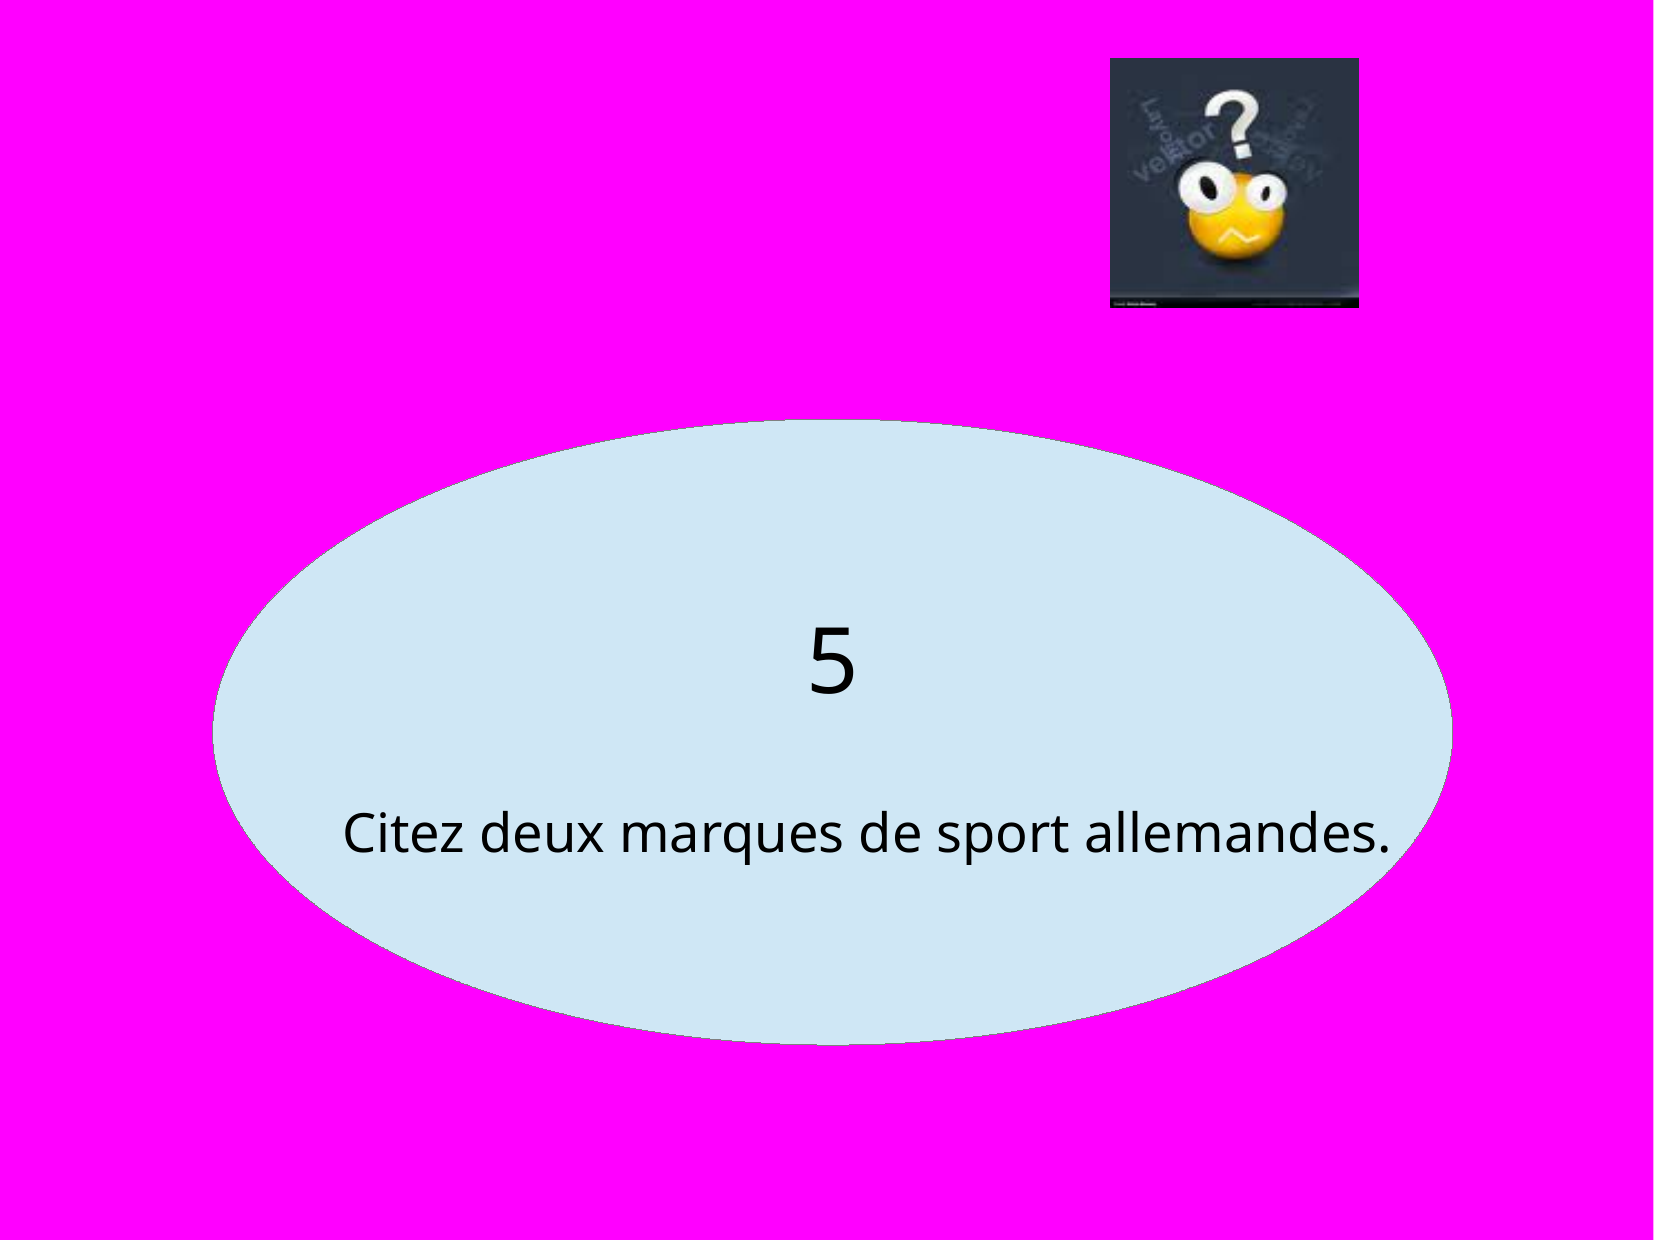

#
5
 Citez deux marques de sport allemandes.